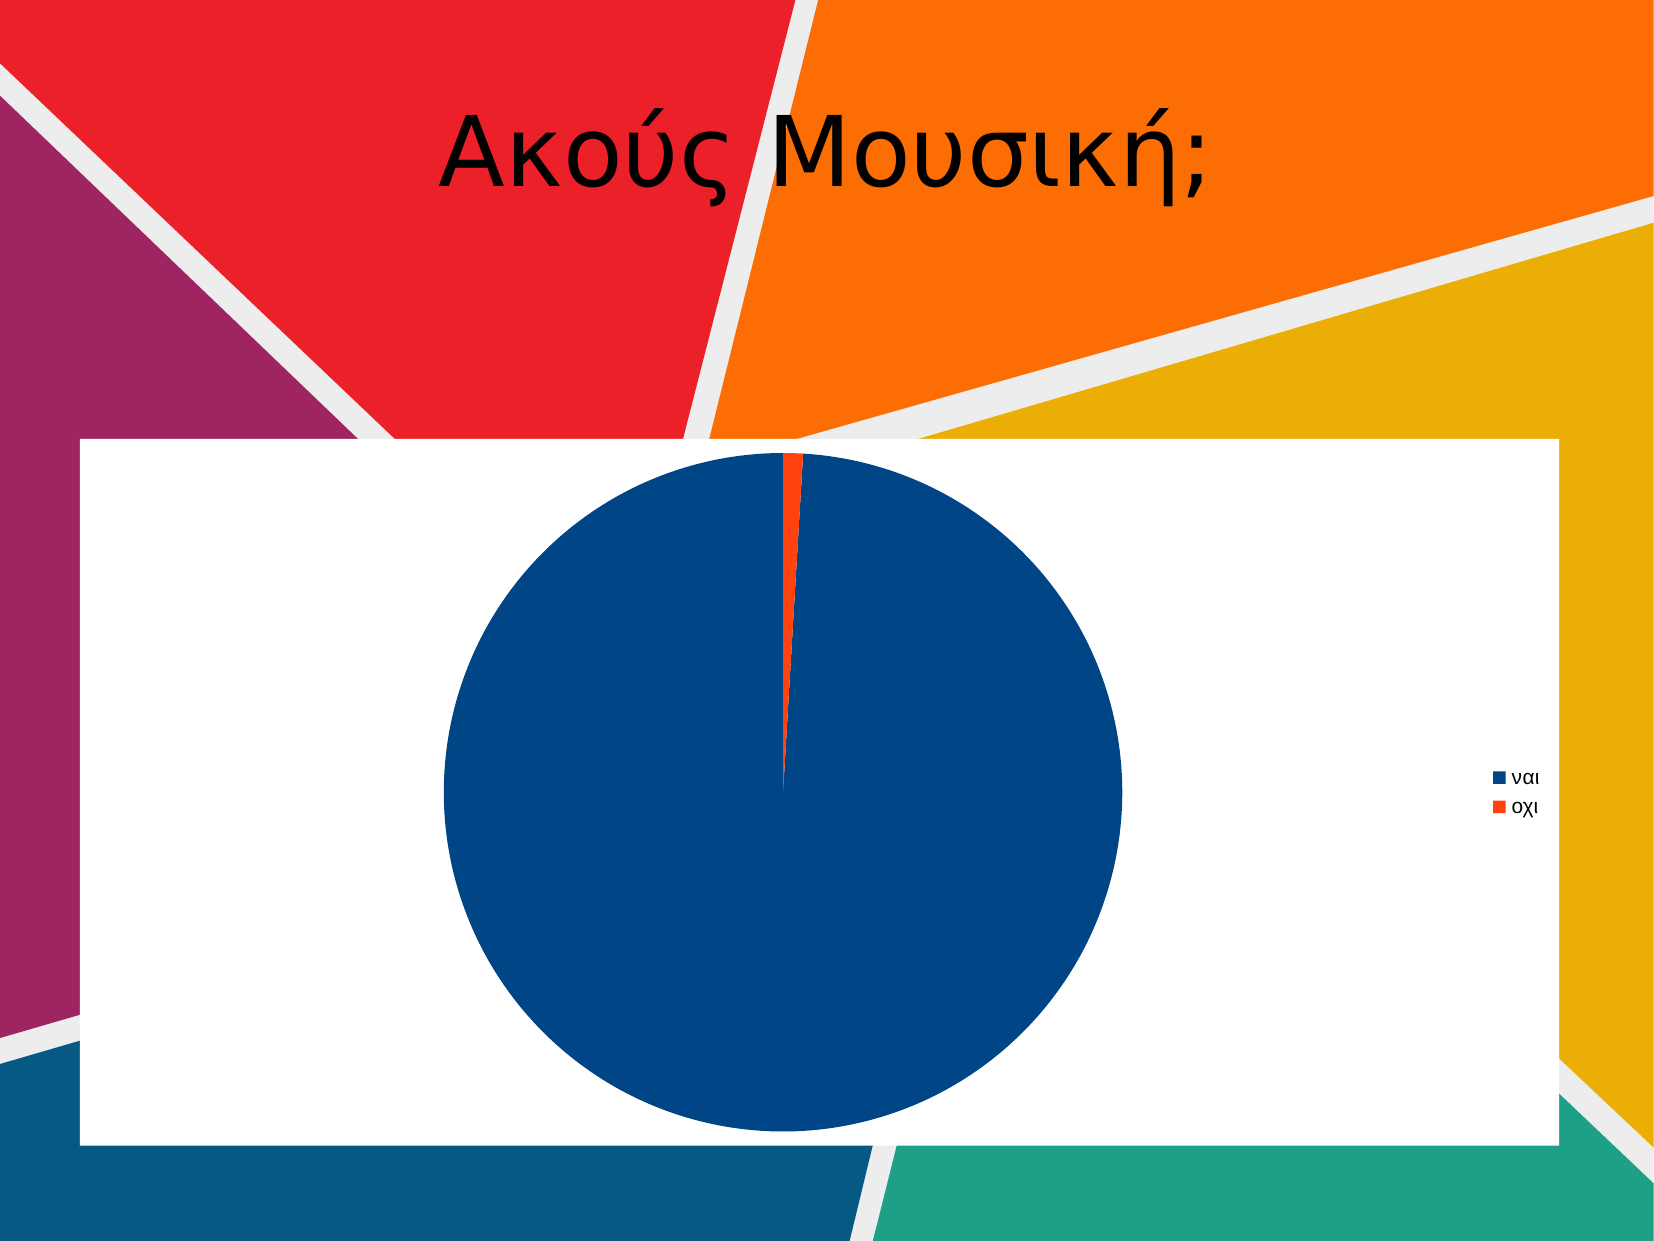

# Ακούς Μουσική;
### Chart
| Category | Column F |
|---|---|
| ναι | 105.0 |
| οχι | 1.0 |